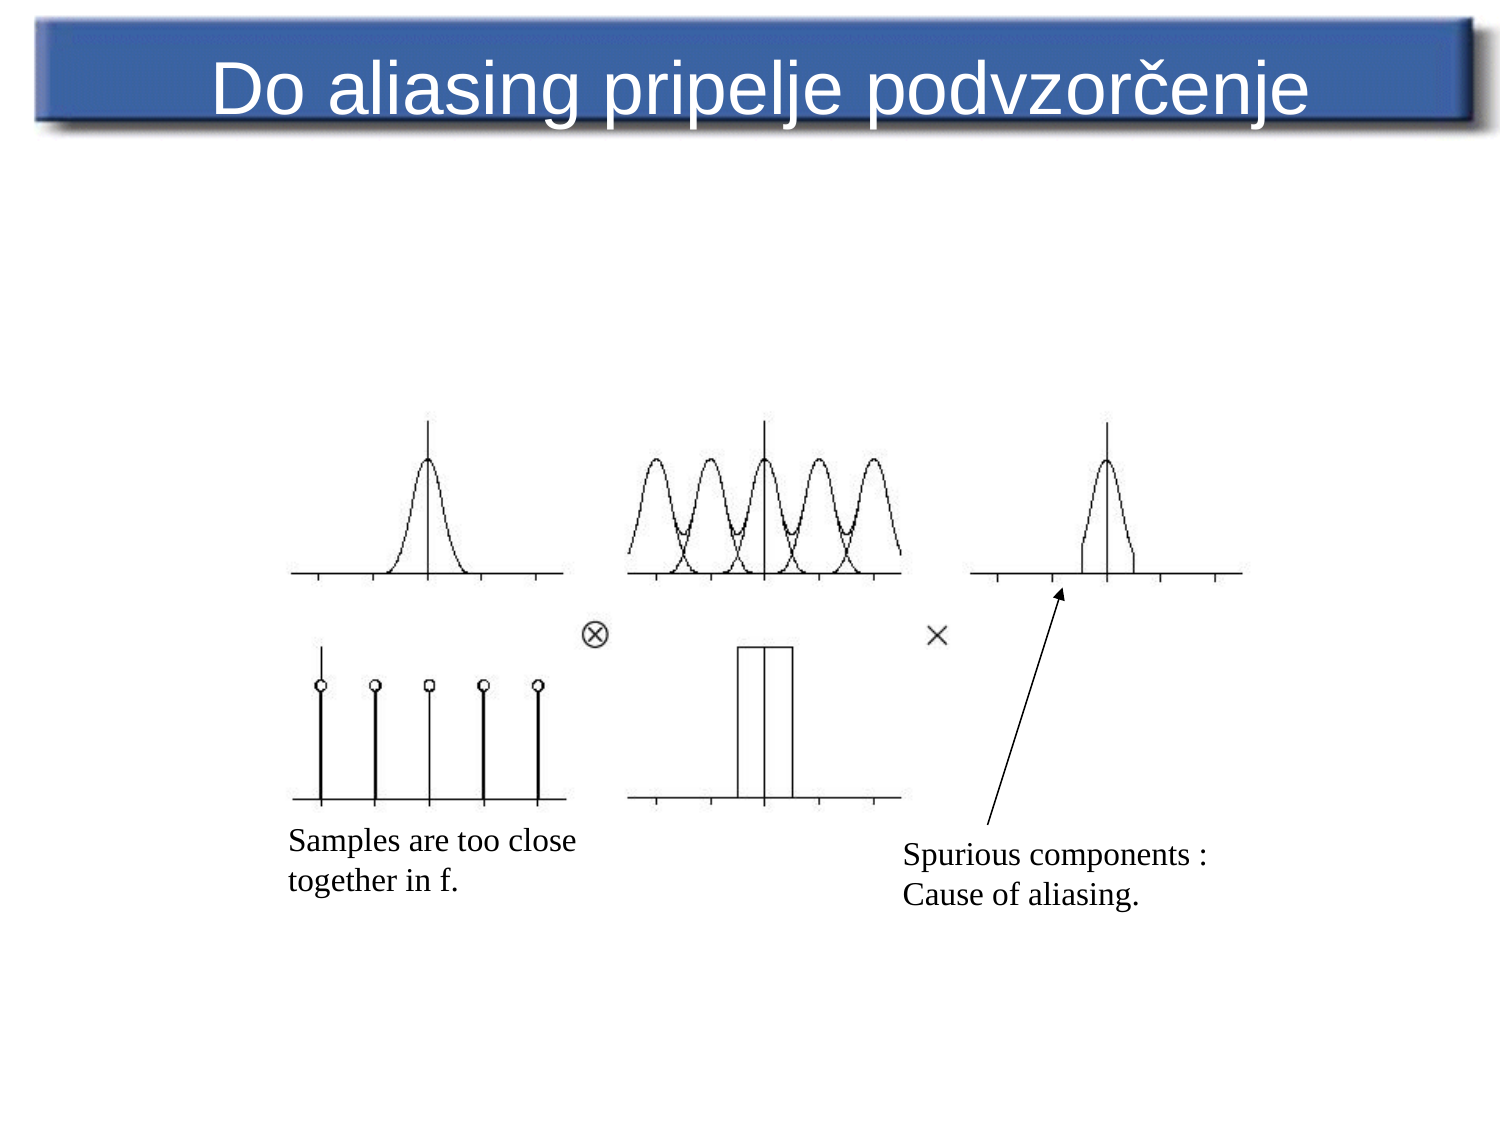

# Do aliasing pripelje podvzorčenje
Samples are too close
together in f.
Spurious components :
Cause of aliasing.